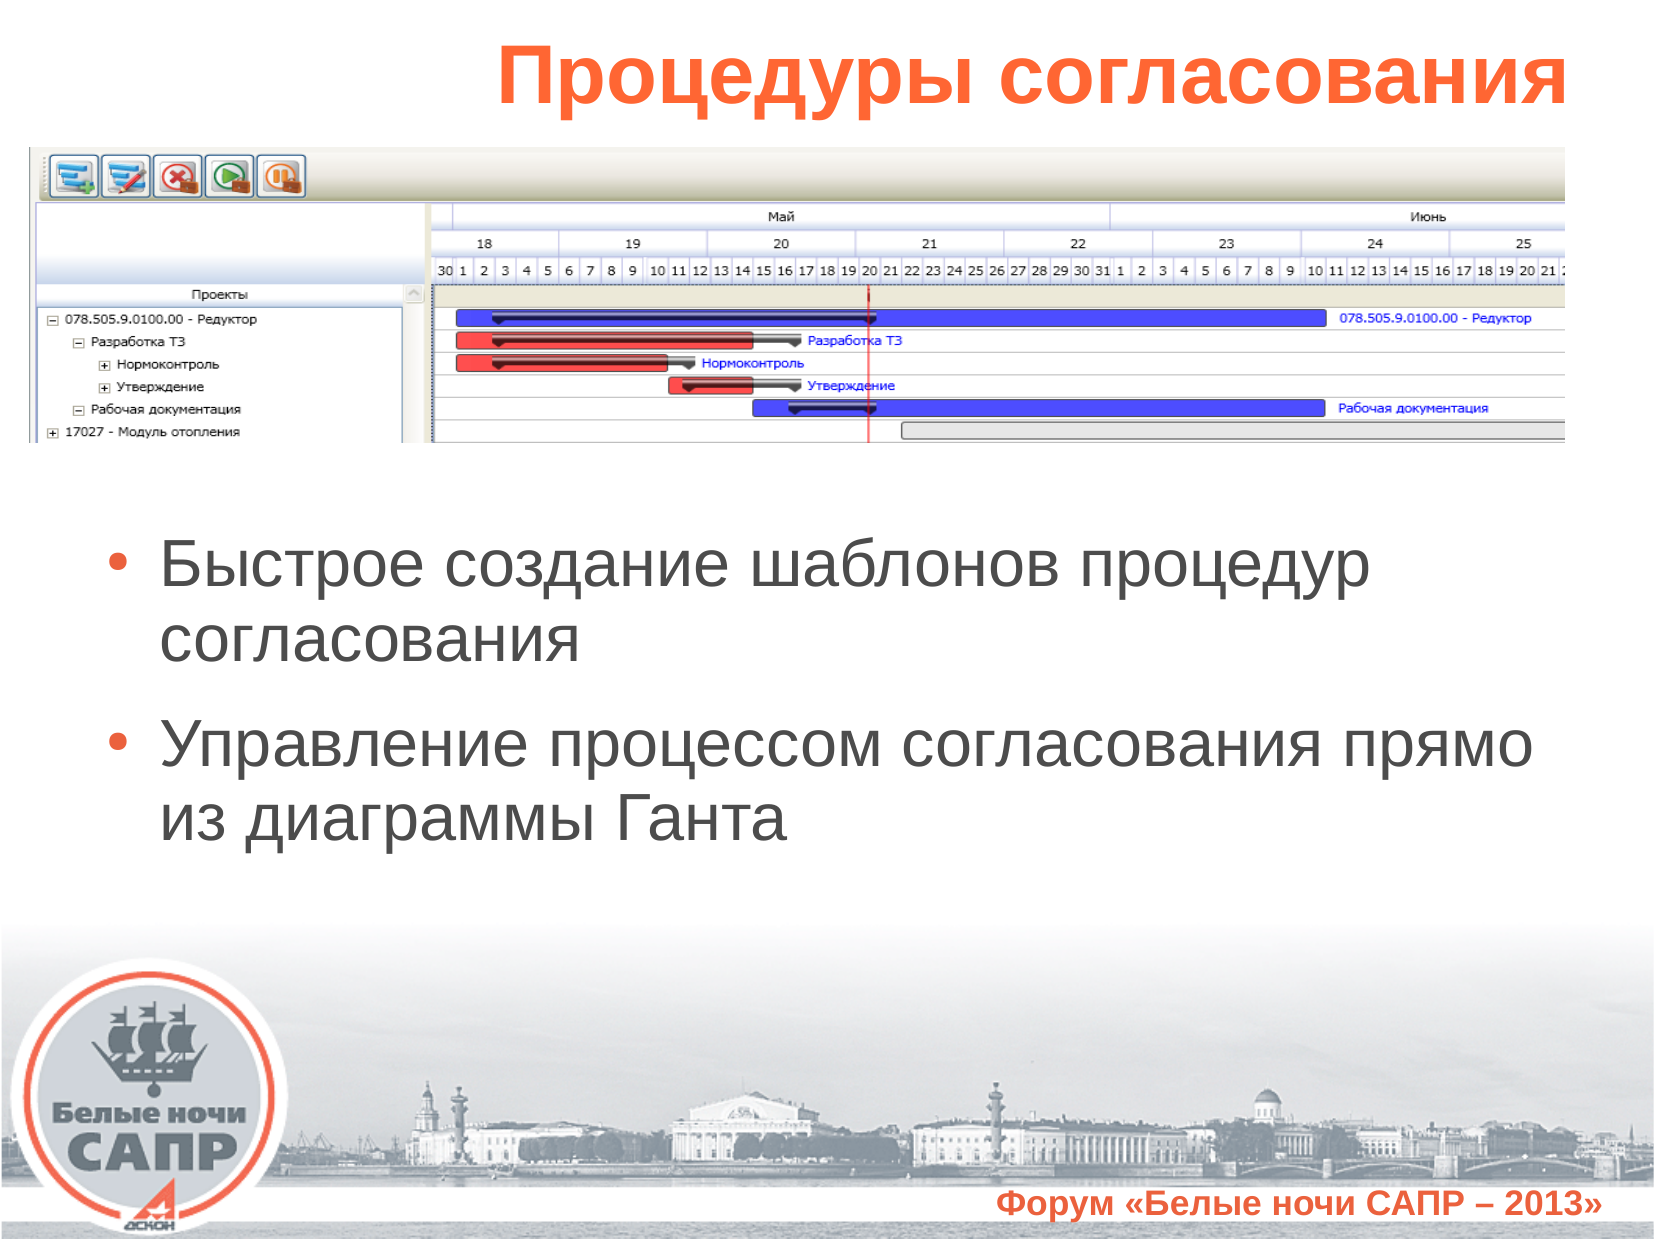

# Процедуры согласования
Быстрое создание шаблонов процедур согласования
Управление процессом согласования прямо из диаграммы Ганта